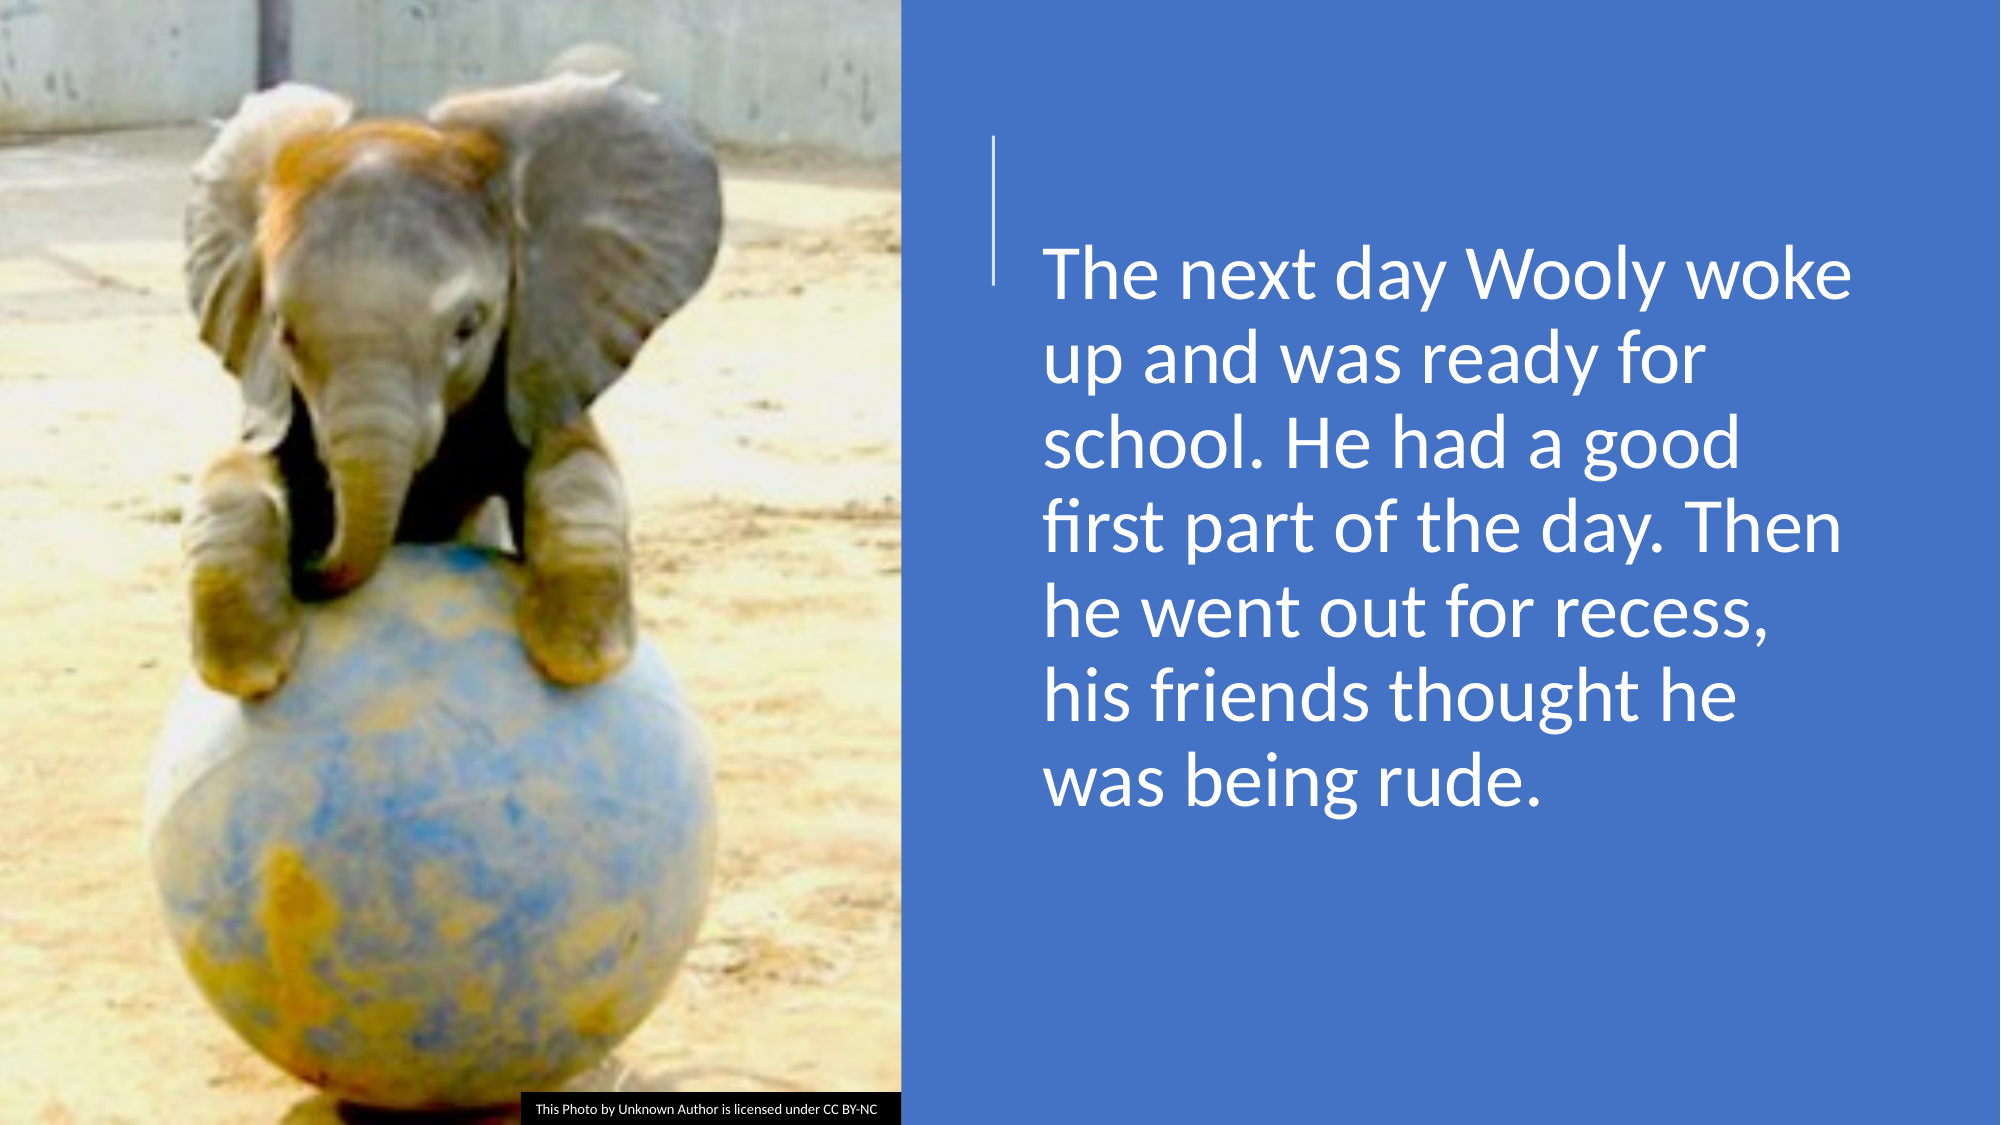

# The next day Wooly woke up and was ready for school. He had a good first part of the day. Then he went out for recess, his friends thought he was being rude.
This Photo by Unknown Author is licensed under CC BY-NC